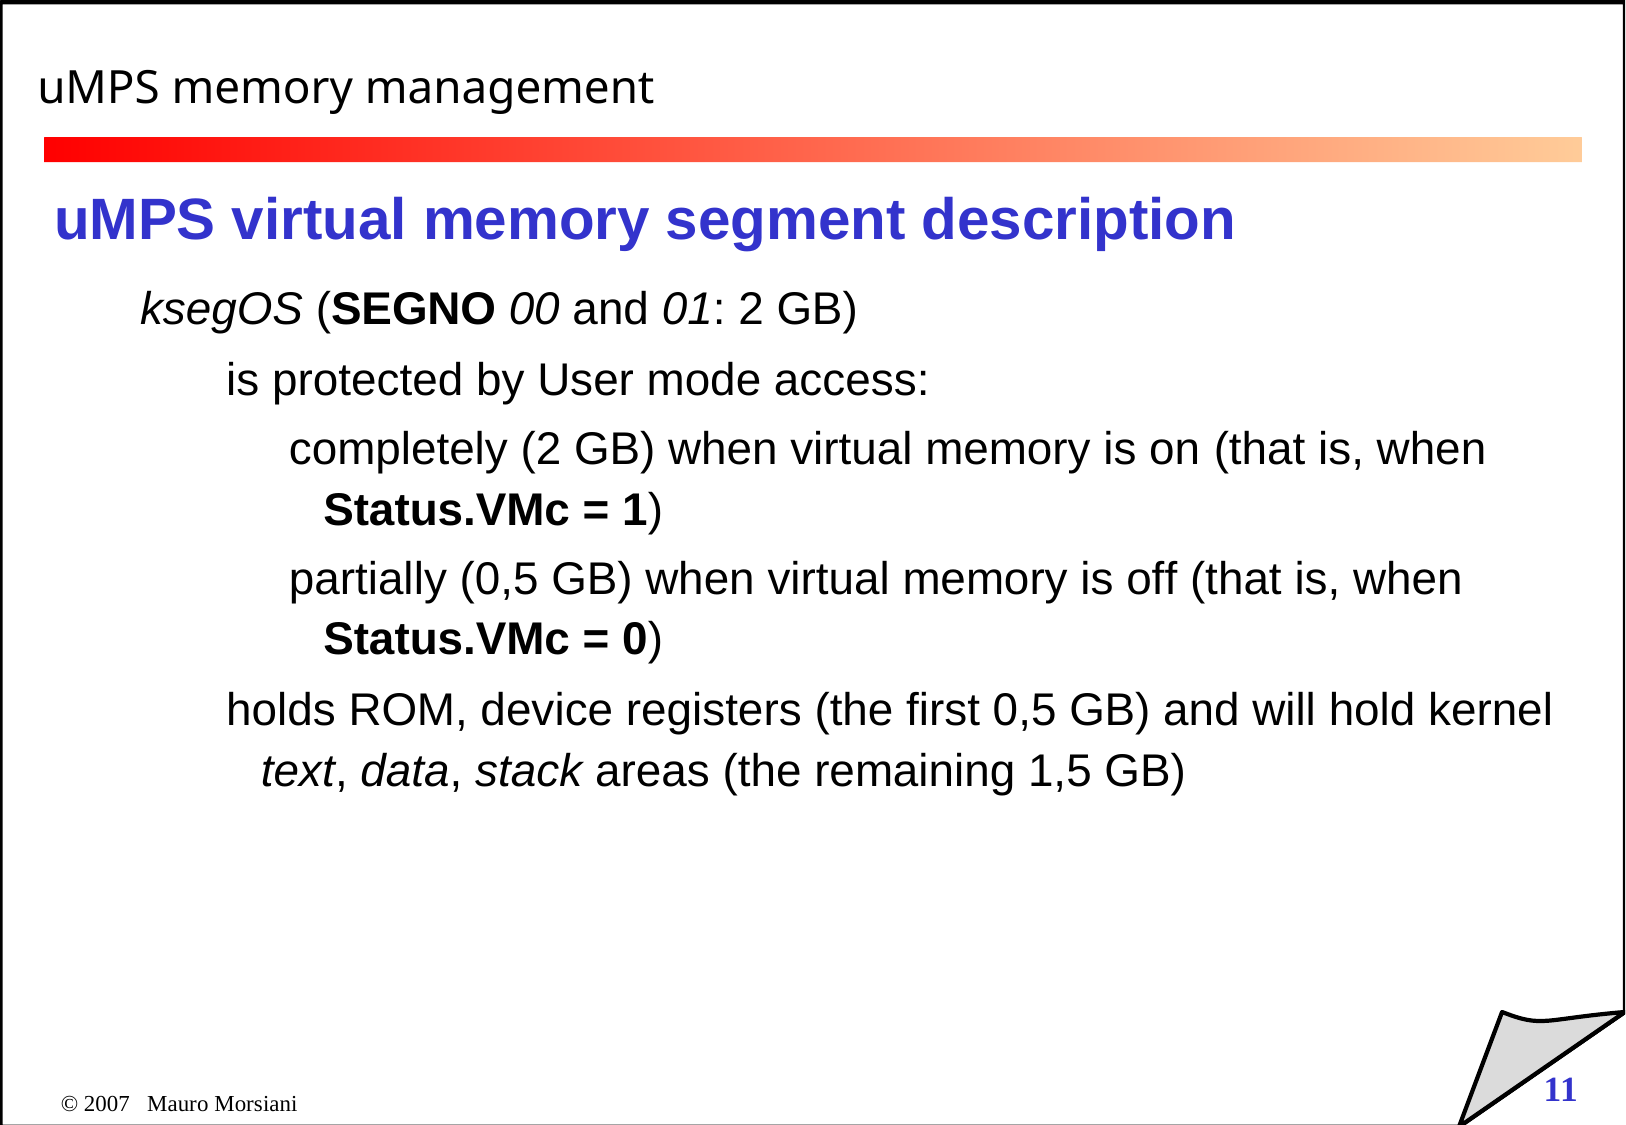

# uMPS memory management
uMPS virtual memory segment description
ksegOS (SEGNO 00 and 01: 2 GB)
is protected by User mode access:
completely (2 GB) when virtual memory is on (that is, when Status.VMc = 1)
partially (0,5 GB) when virtual memory is off (that is, when Status.VMc = 0)
holds ROM, device registers (the first 0,5 GB) and will hold kernel text, data, stack areas (the remaining 1,5 GB)